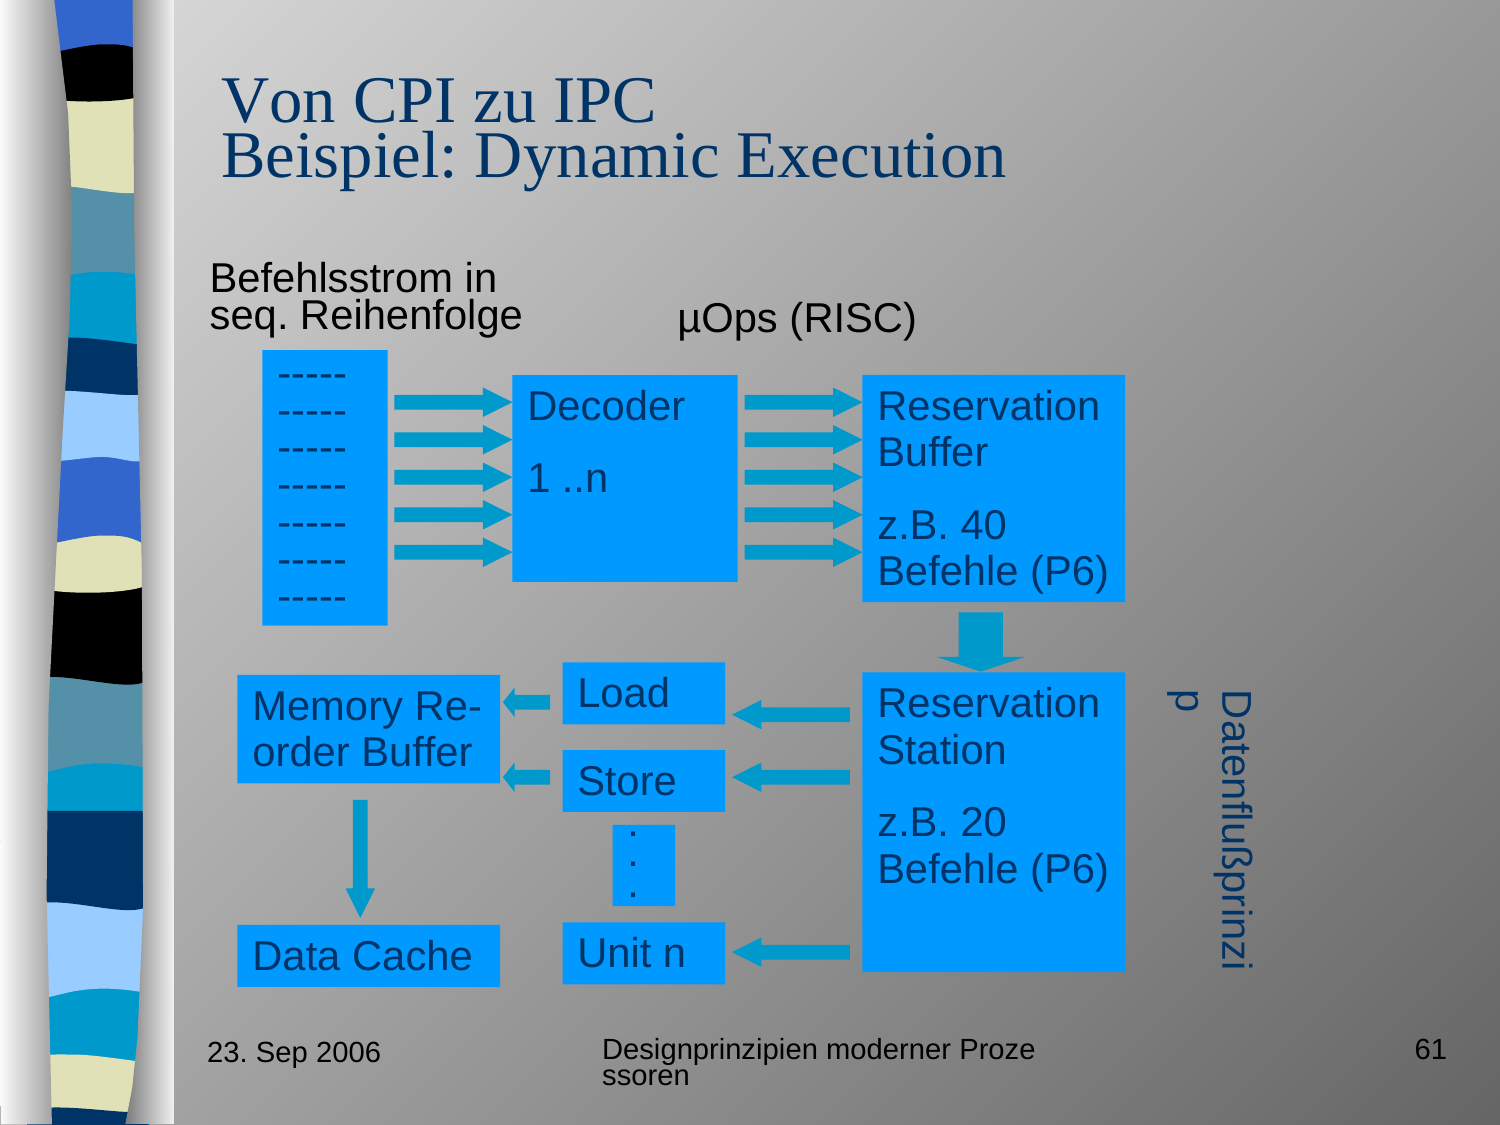

# Von CPI zu IPC Beispiel: Dynamic Execution
Befehlsstrom in seq. Reihenfolge
µOps (RISC)
-----
-----
-----
-----
-----
-----
-----
Decoder
1 ..n
Reservation Buffer
z.B. 40 Befehle (P6)
Load
Reservation Station
z.B. 20 Befehle (P6)
Memory Re-order Buffer
Datenflußprinzip
Store
.
.
.
Unit n
Data Cache
Designprinzipien moderner Prozessoren
61